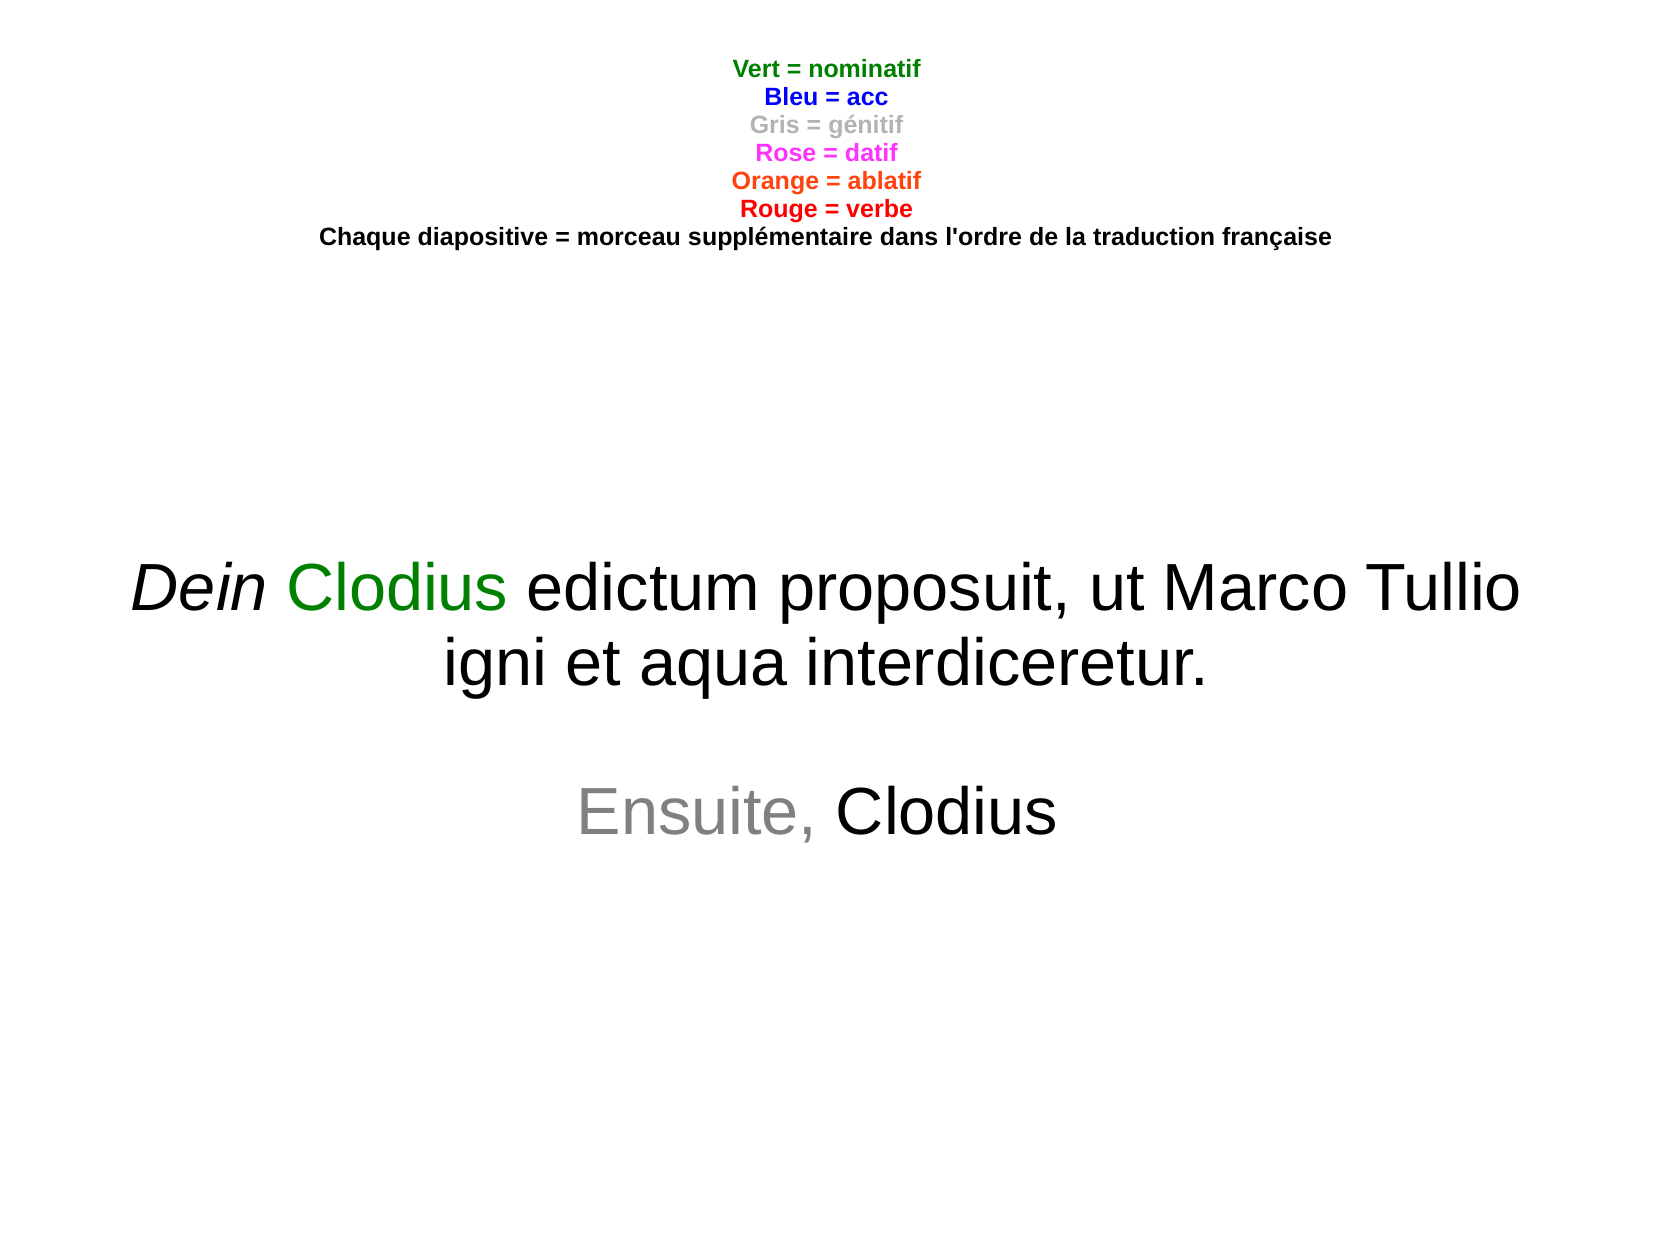

# Vert = nominatif Bleu = acc Gris = génitif Rose = datif Orange = ablatif Rouge = verbe Chaque diapositive = morceau supplémentaire dans l'ordre de la traduction française
Dein Clodius edictum proposuit, ut Marco Tullio igni et aqua interdiceretur.
Ensuite, Clodius